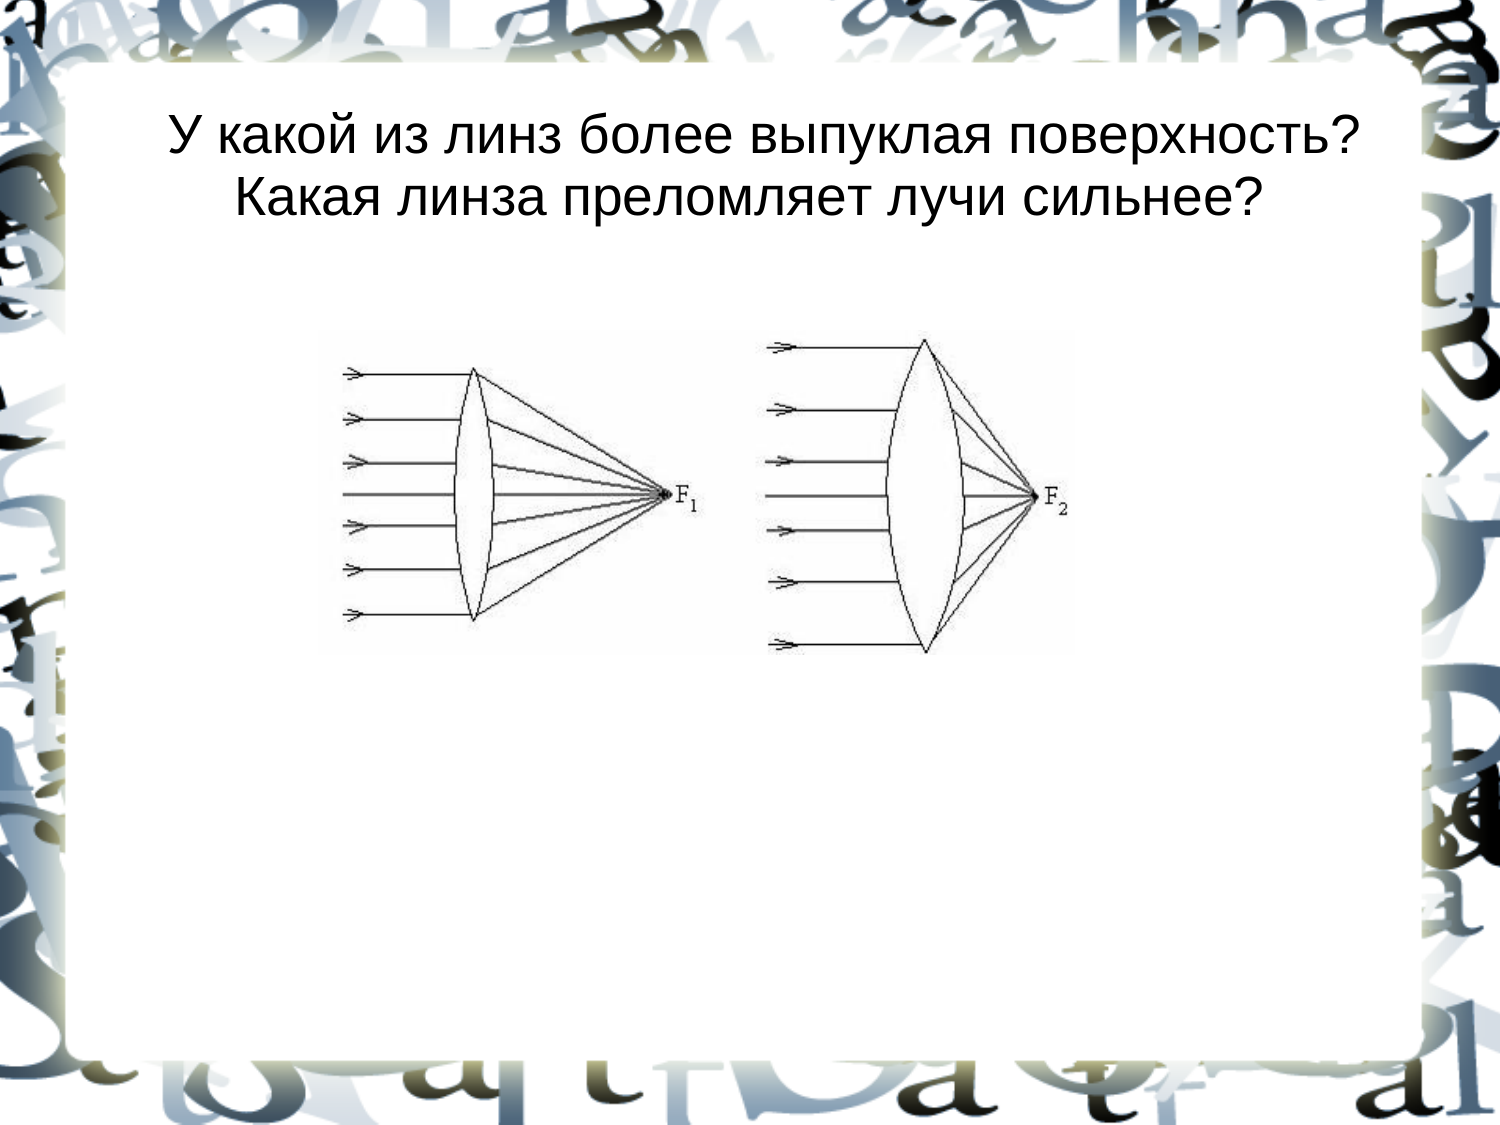

# У какой из линз более выпуклая поверхность? Какая линза преломляет лучи сильнее?